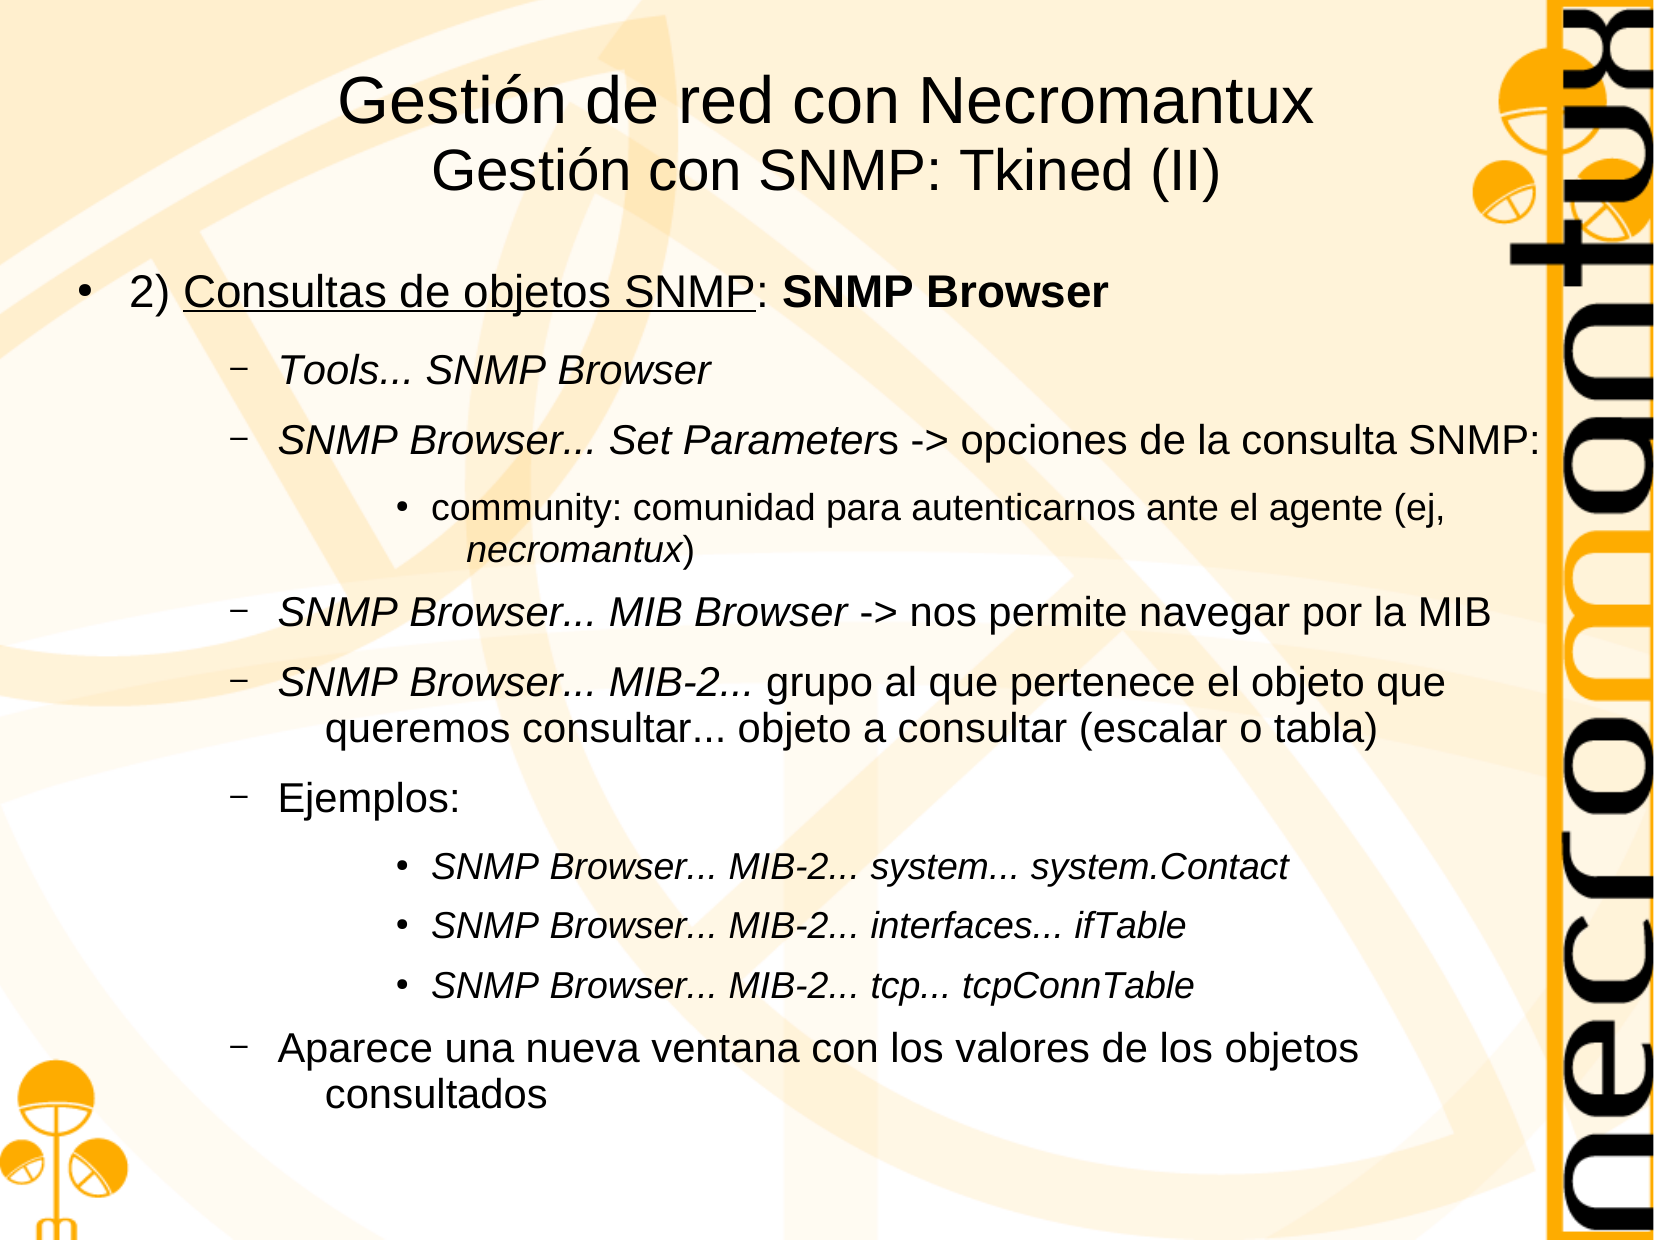

# Gestión de red con Necromantux Gestión con SNMP: Tkined (II)
2) Consultas de objetos SNMP: SNMP Browser
Tools... SNMP Browser
SNMP Browser... Set Parameters -> opciones de la consulta SNMP:
community: comunidad para autenticarnos ante el agente (ej, necromantux)
SNMP Browser... MIB Browser -> nos permite navegar por la MIB
SNMP Browser... MIB-2... grupo al que pertenece el objeto que queremos consultar... objeto a consultar (escalar o tabla)
Ejemplos:
SNMP Browser... MIB-2... system... system.Contact
SNMP Browser... MIB-2... interfaces... ifTable
SNMP Browser... MIB-2... tcp... tcpConnTable
Aparece una nueva ventana con los valores de los objetos consultados